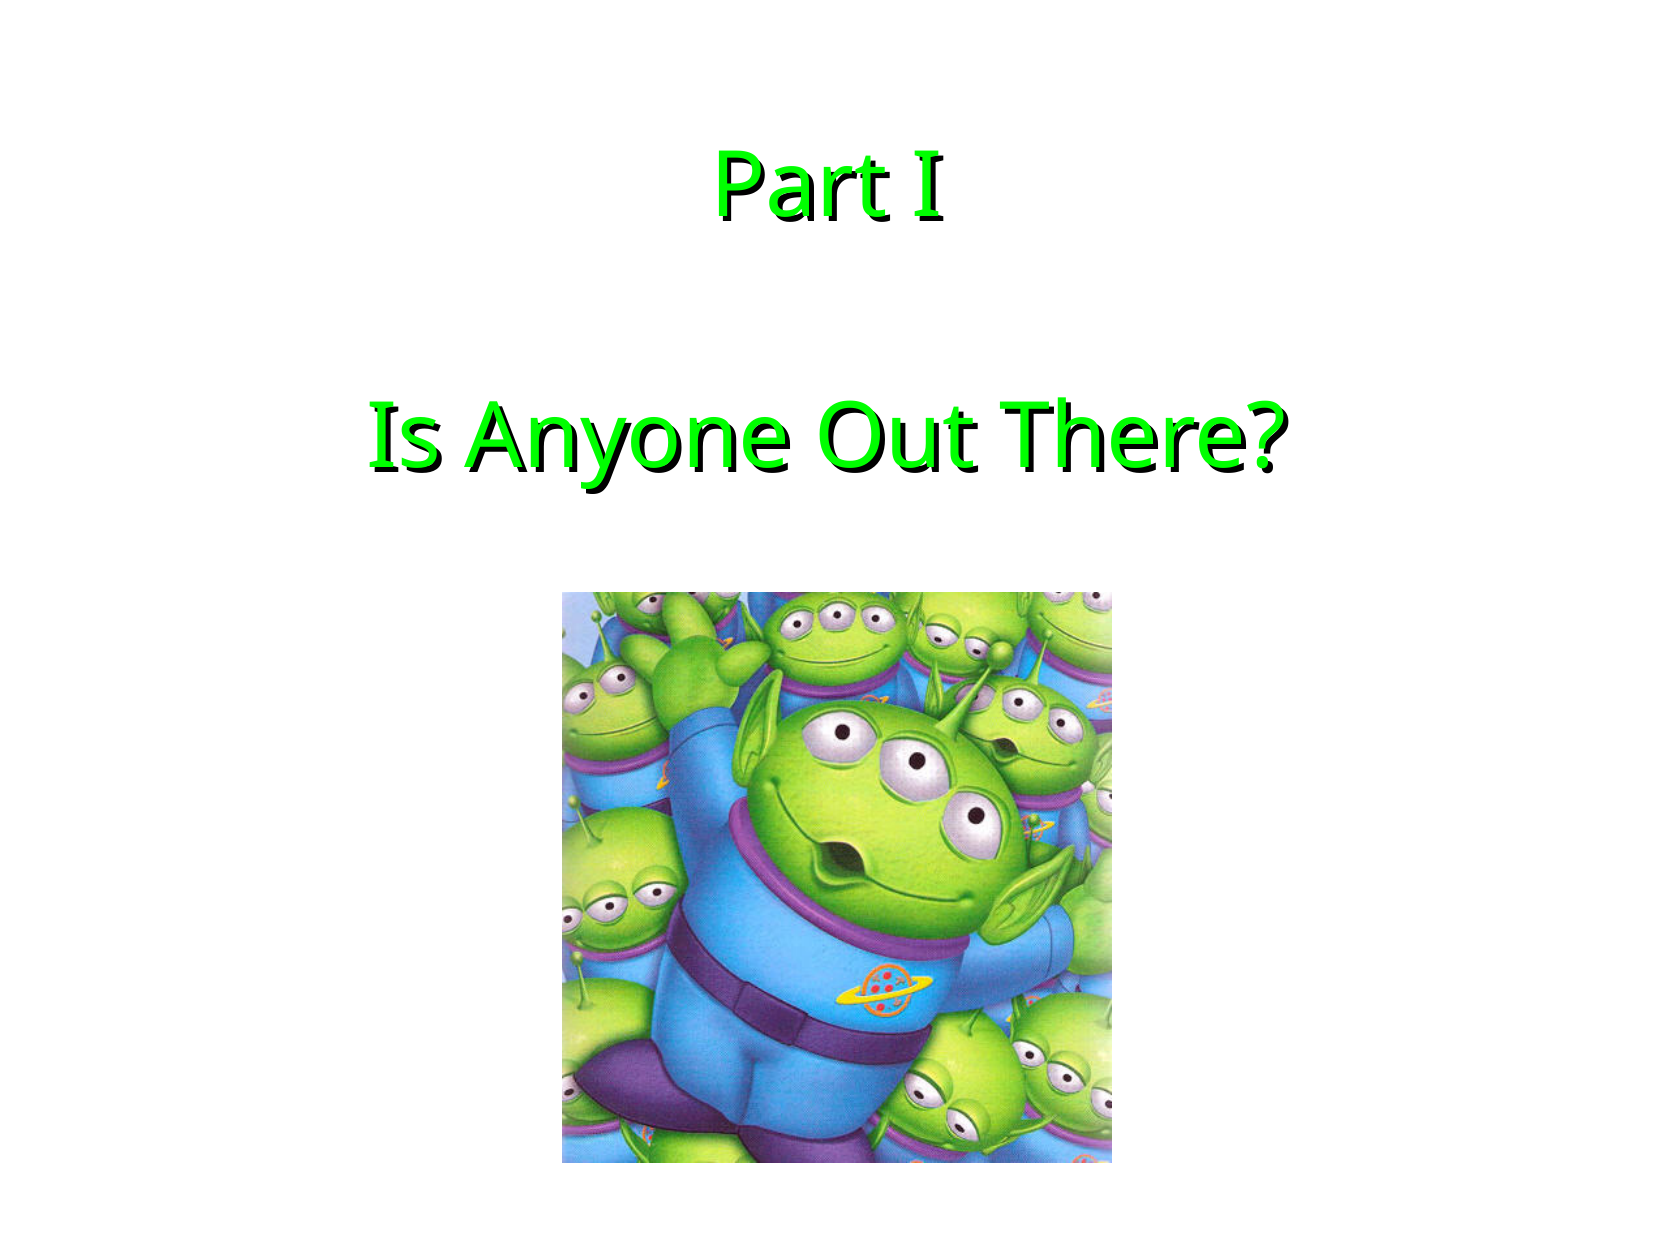

# Part I Is Anyone Out There?